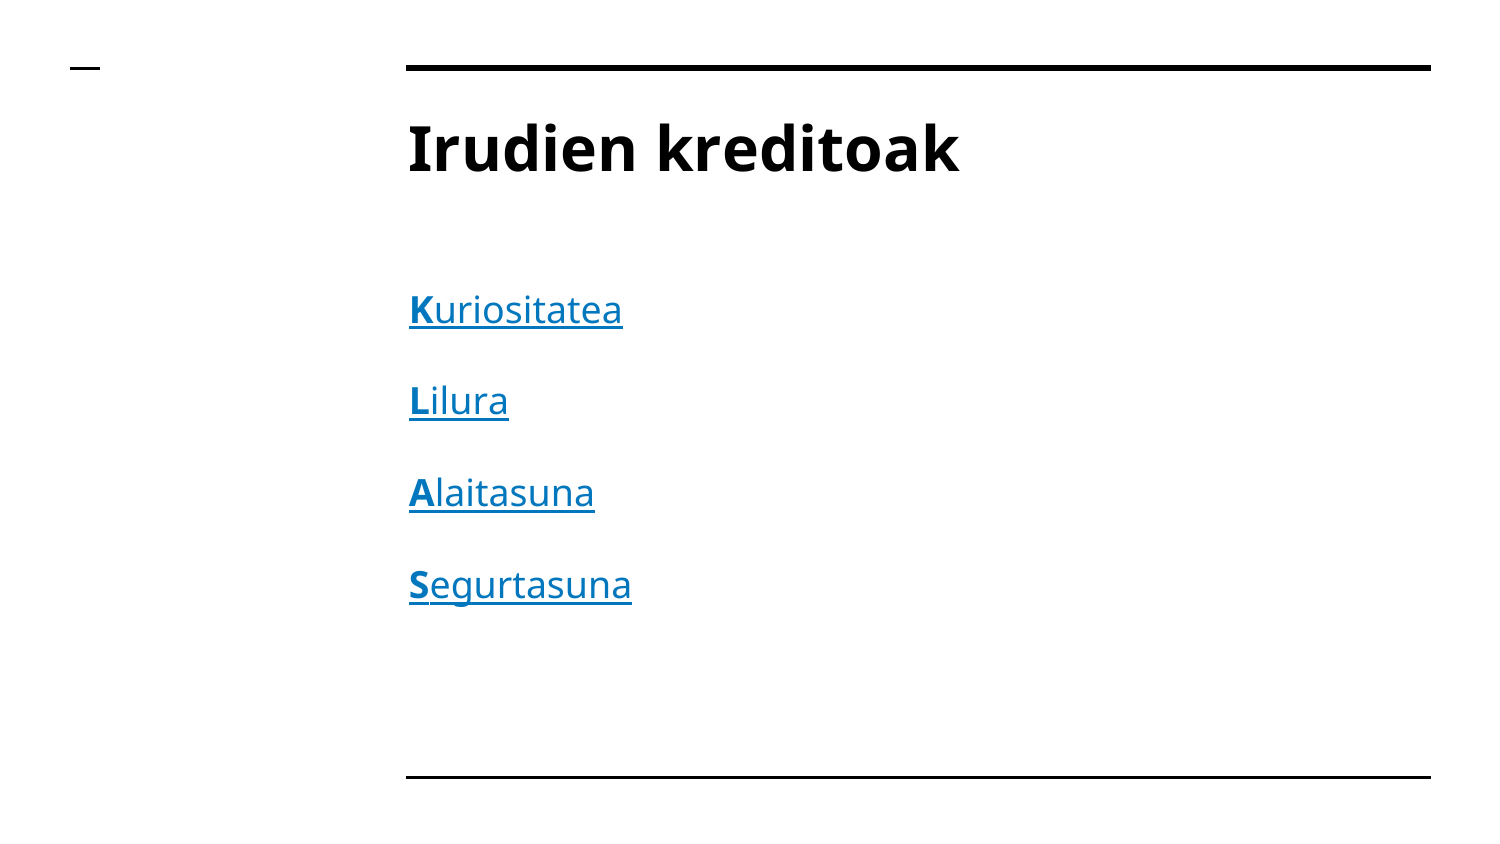

# Irudien kreditoak
Kuriositatea
Lilura
Alaitasuna
Segurtasuna